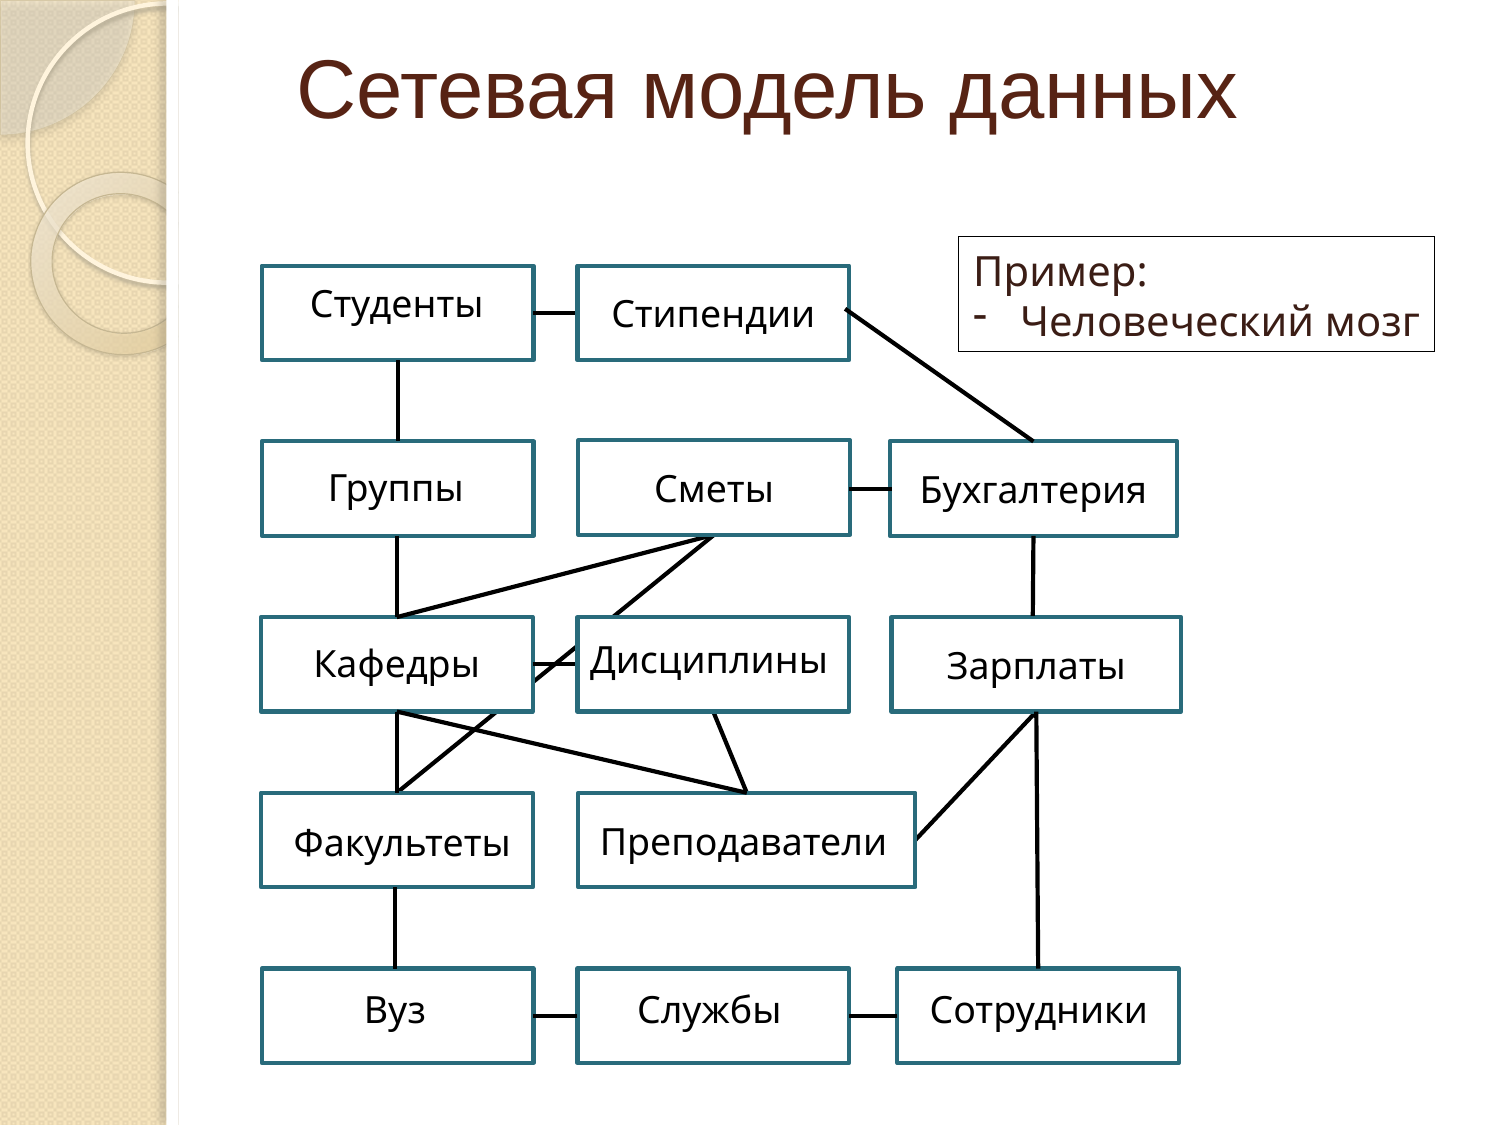

# Сетевая модель данных
Пример:
Человеческий мозг
Стипендии
Студенты
Бухгалтерия
Сметы
Группы
Зарплаты
Дисциплины
Кафедры
Преподаватели
Факультеты
Вуз
Службы
Сотрудники